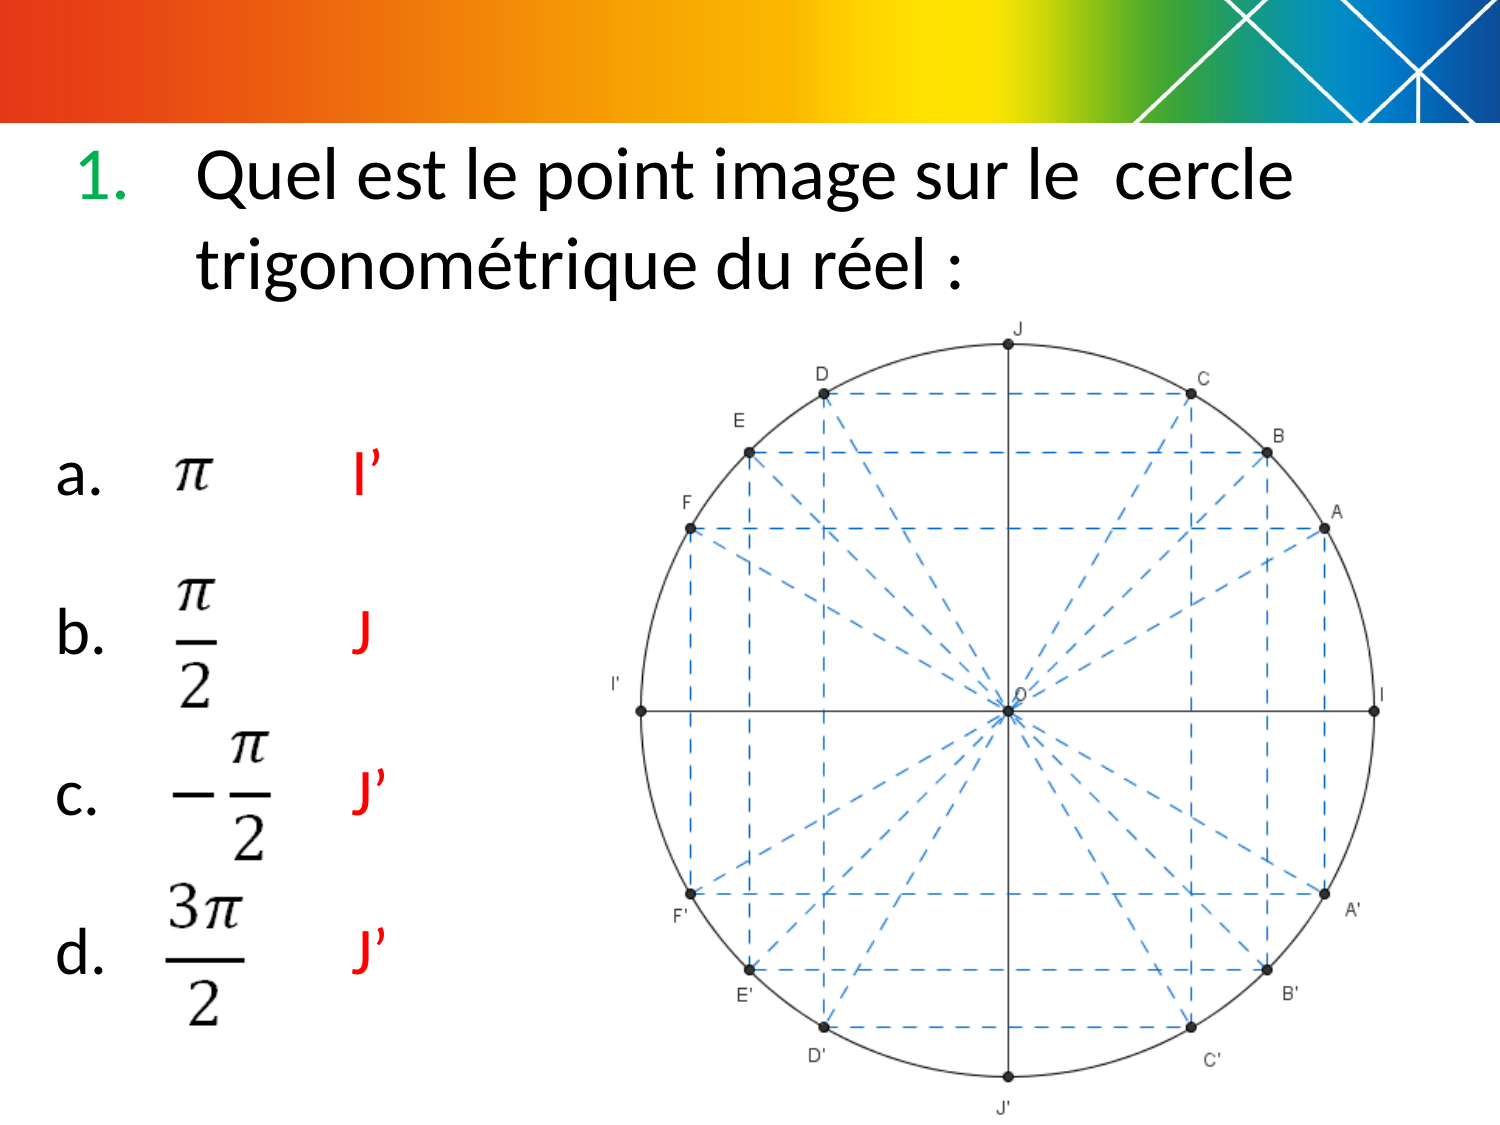

# Quel est le point image sur le cercle trigonométrique du réel :
a.
b.
c.
d.
I’
J
J’
J’